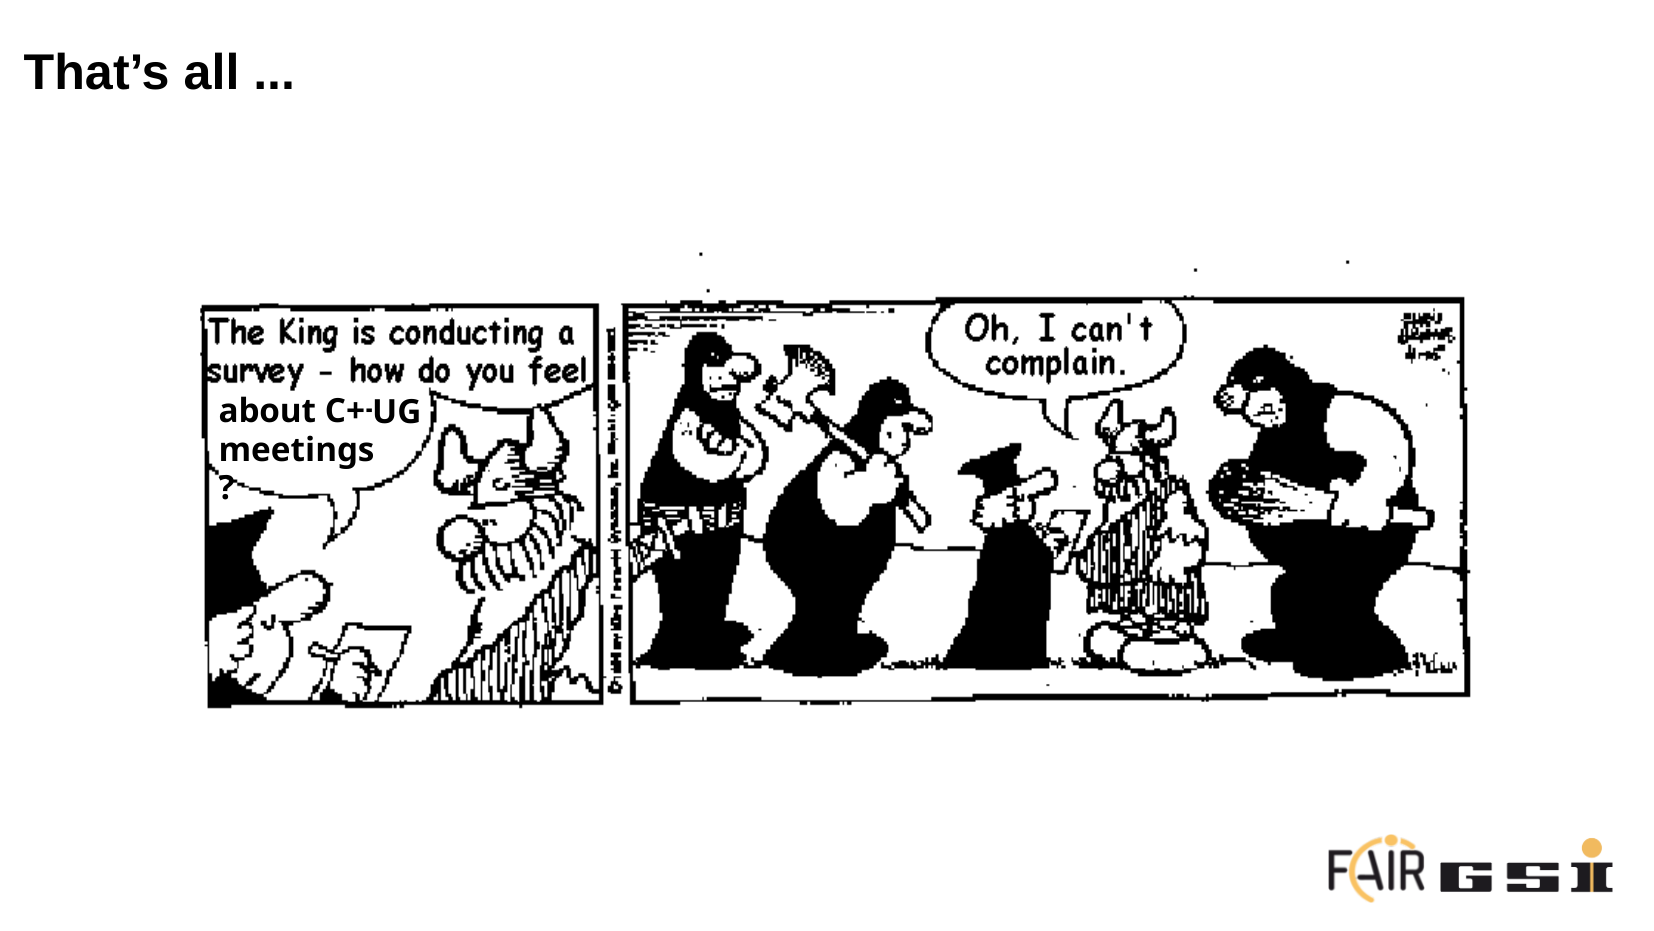

# That’s all ...
UG
about C++
meetings?